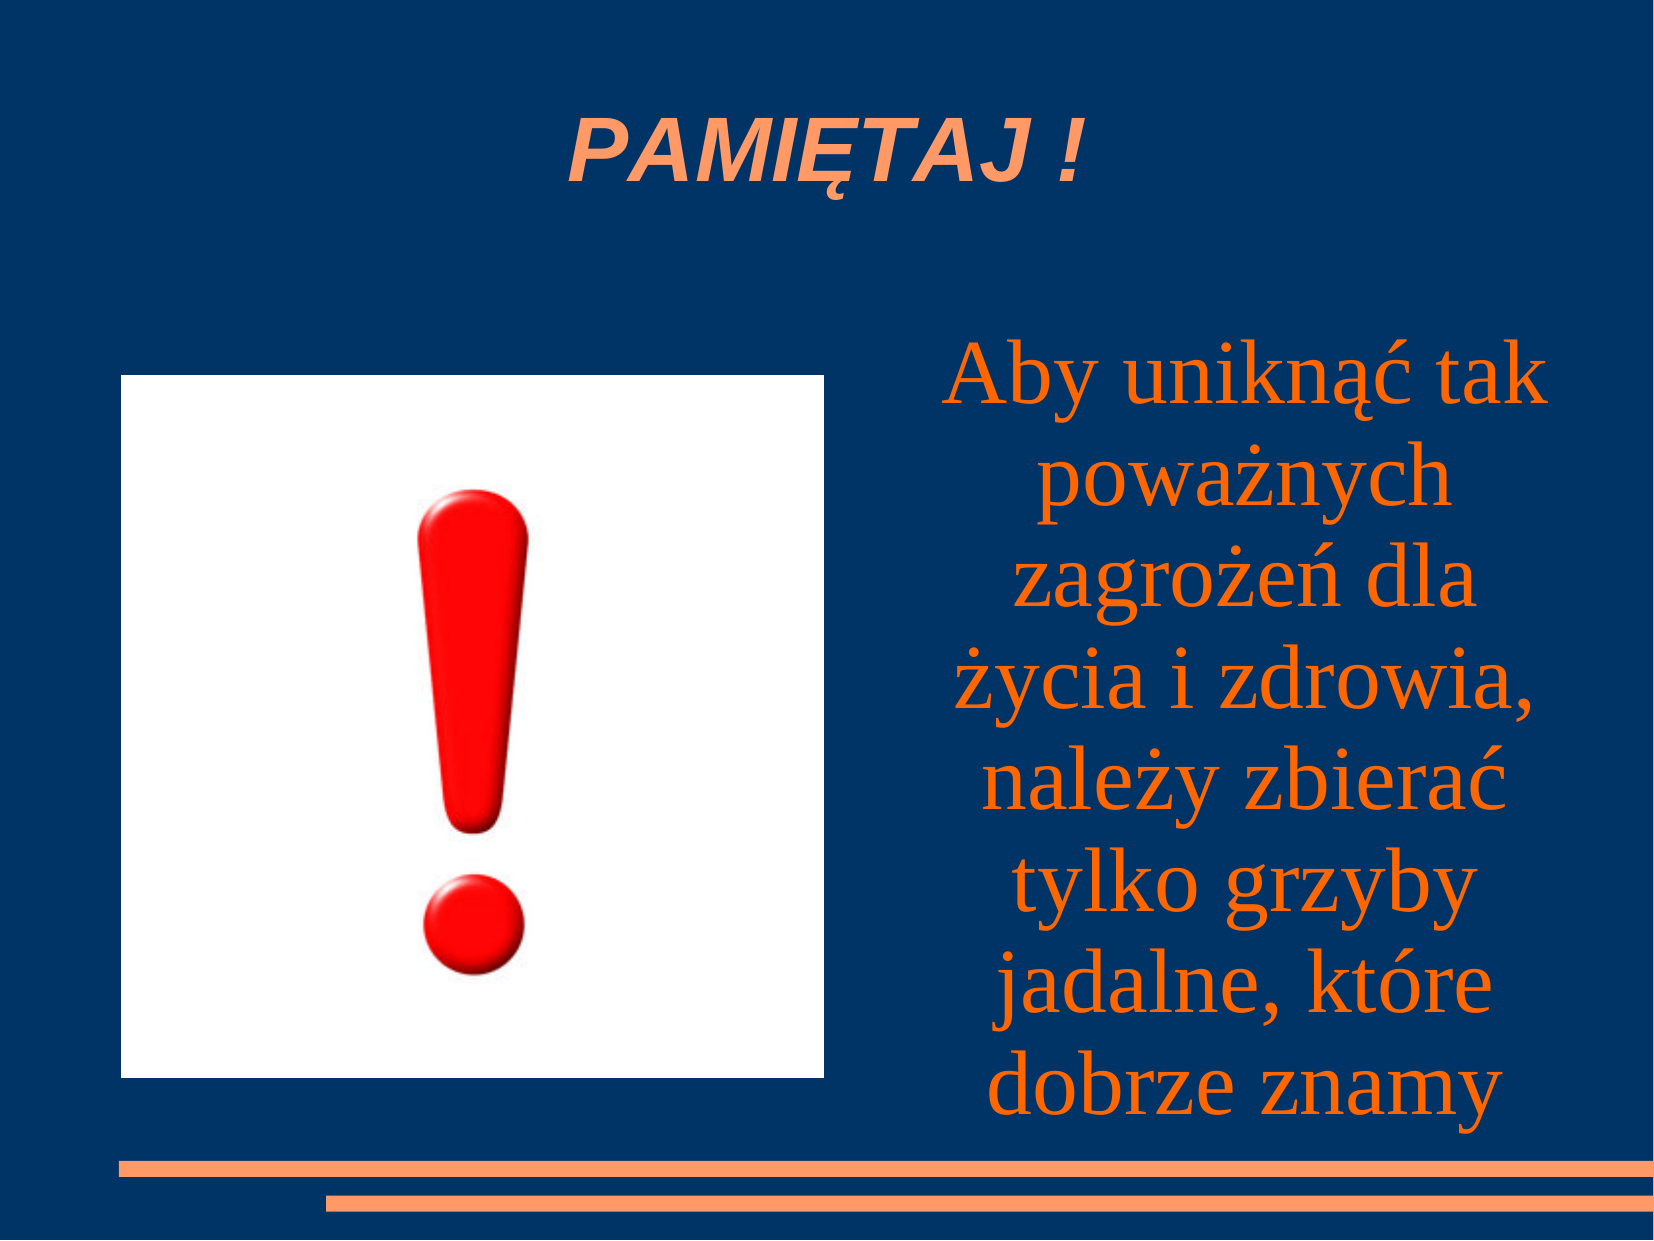

# PAMIĘTAJ !
Aby uniknąć tak poważnych zagrożeń dla życia i zdrowia, należy zbierać tylko grzyby jadalne, które dobrze znamy